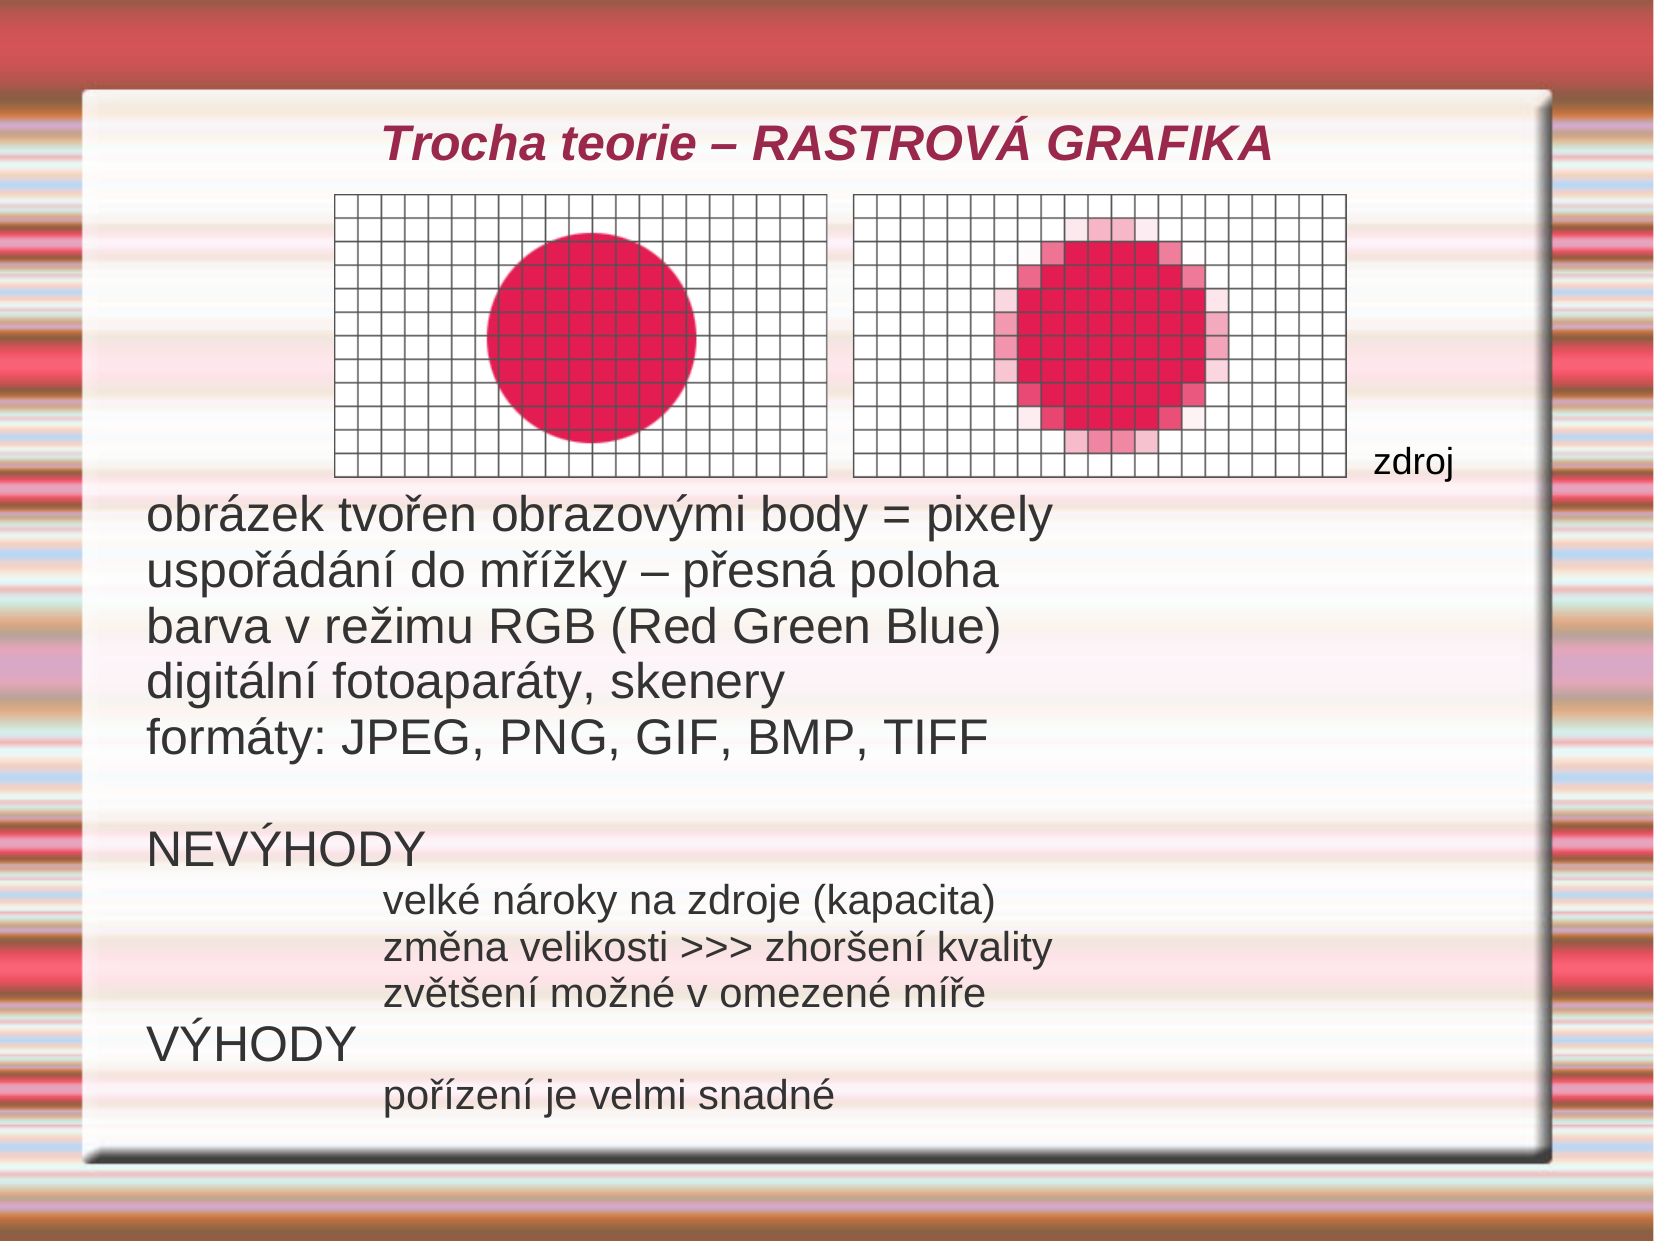

# Trocha teorie – RASTROVÁ GRAFIKA
zdroj
obrázek tvořen obrazovými body = pixely
uspořádání do mřížky – přesná poloha
barva v režimu RGB (Red Green Blue)
digitální fotoaparáty, skenery
formáty: JPEG, PNG, GIF, BMP, TIFF
NEVÝHODY
velké nároky na zdroje (kapacita)
změna velikosti >>> zhoršení kvality
zvětšení možné v omezené míře
VÝHODY
pořízení je velmi snadné